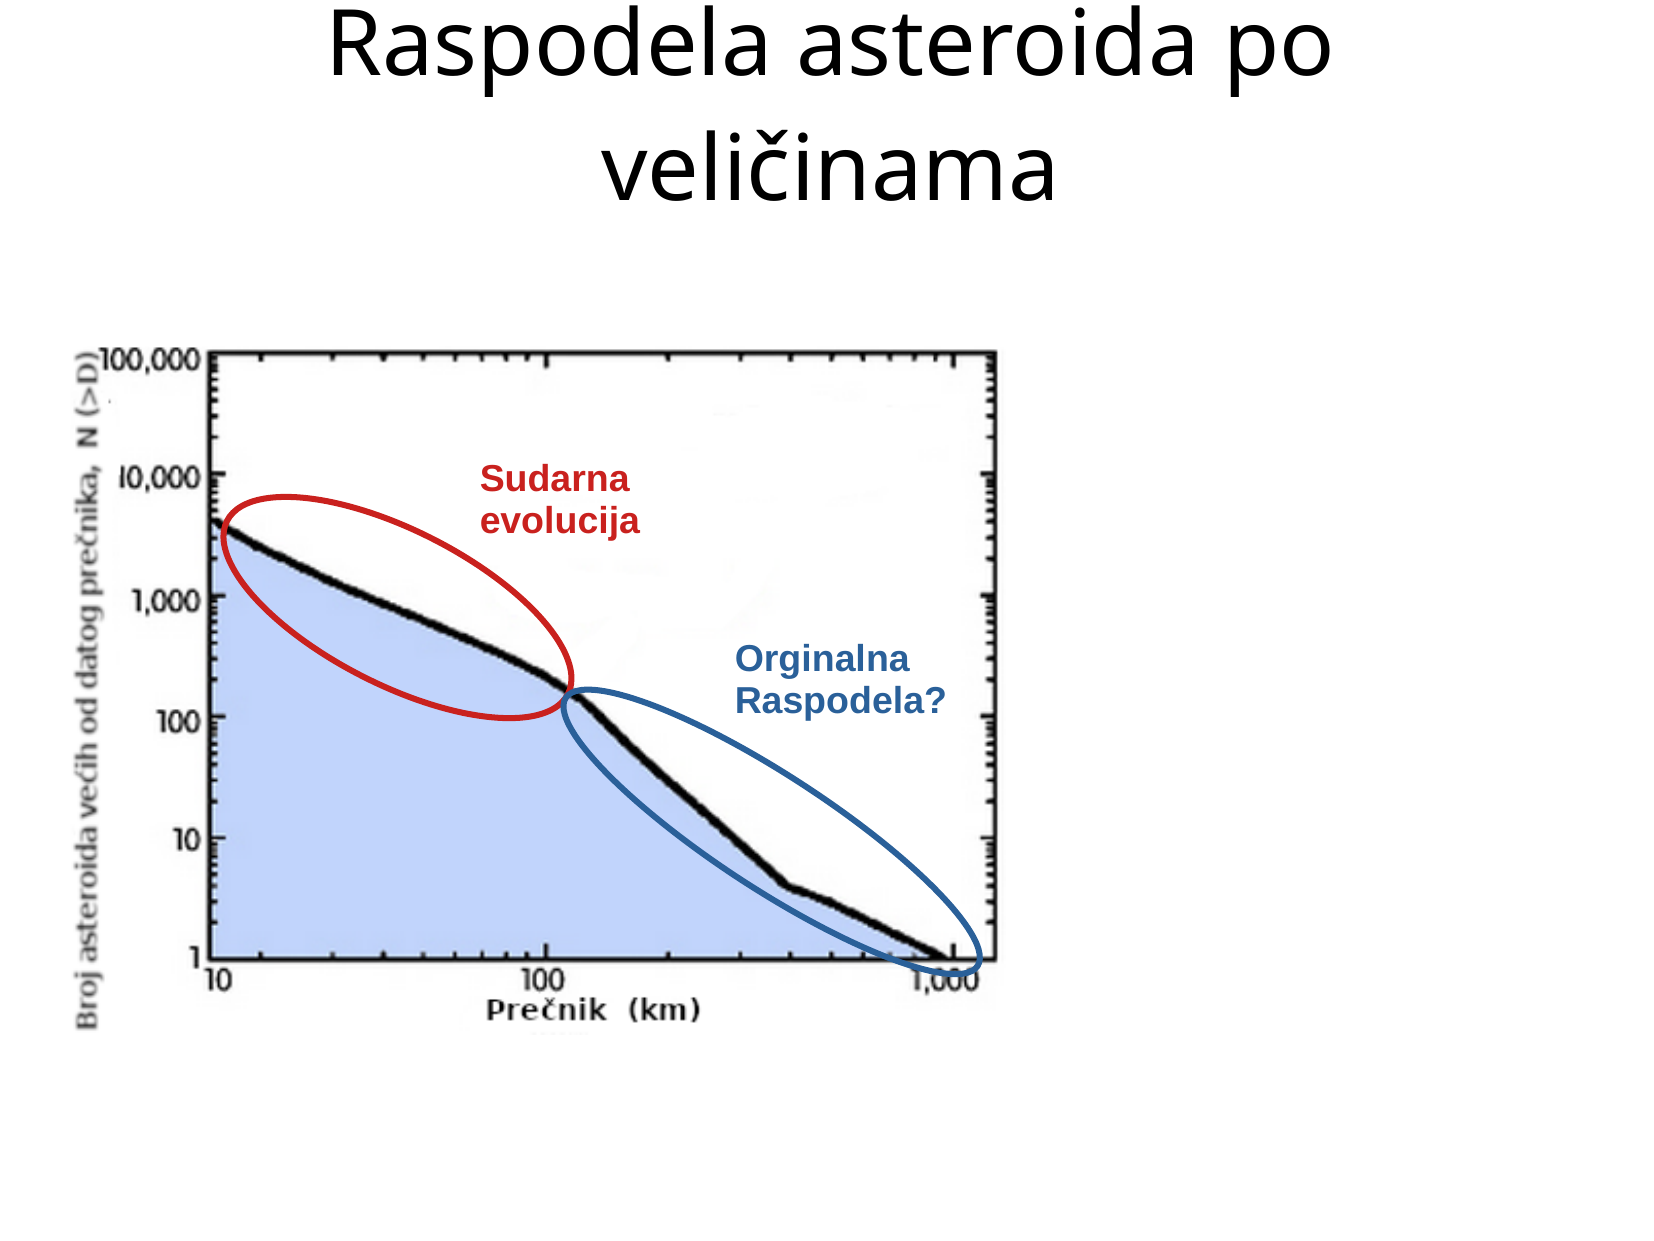

# Raspodela asteroida po veličinama
Sudarna evolucija
Orginalna
Raspodela?